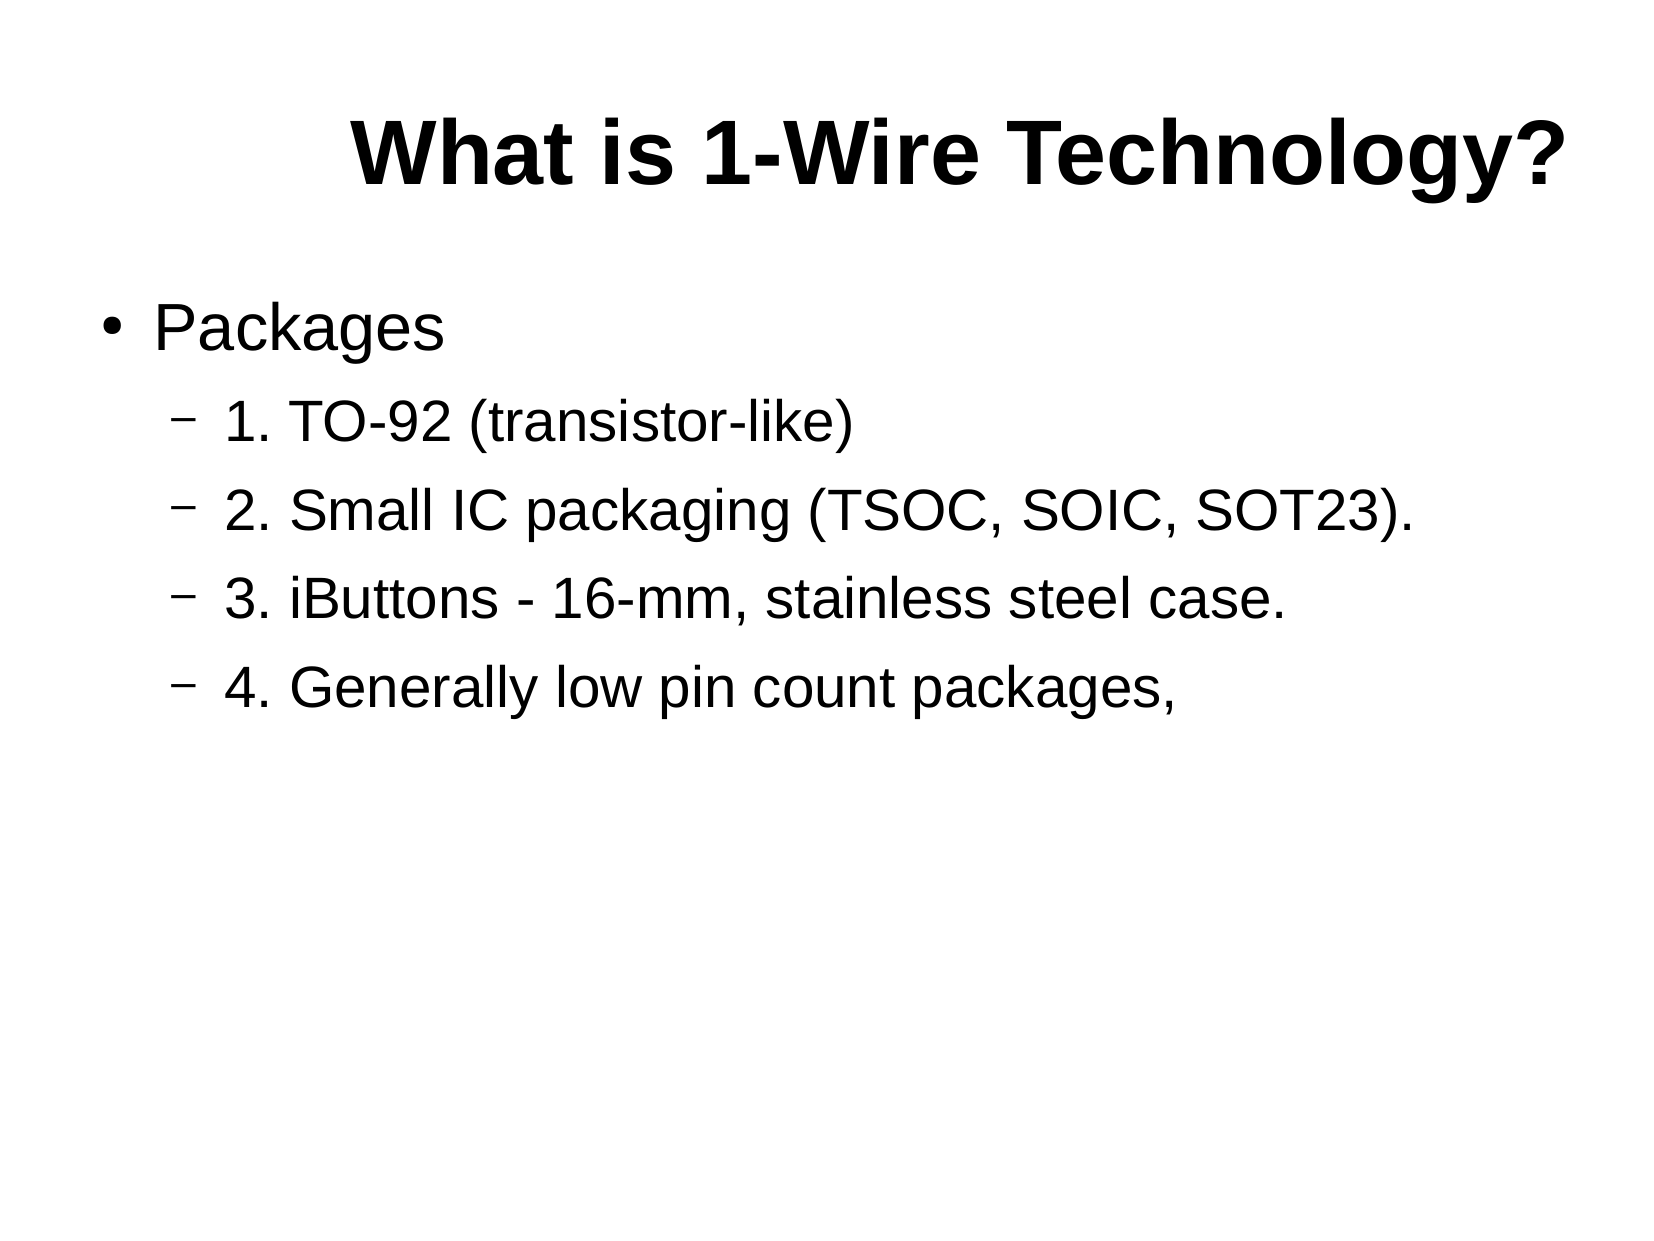

# What is 1-Wire Technology?
Packages
1. TO-92 (transistor-like)
2. Small IC packaging (TSOC, SOIC, SOT23).
3. iButtons - 16-mm, stainless steel case.
4. Generally low pin count packages,